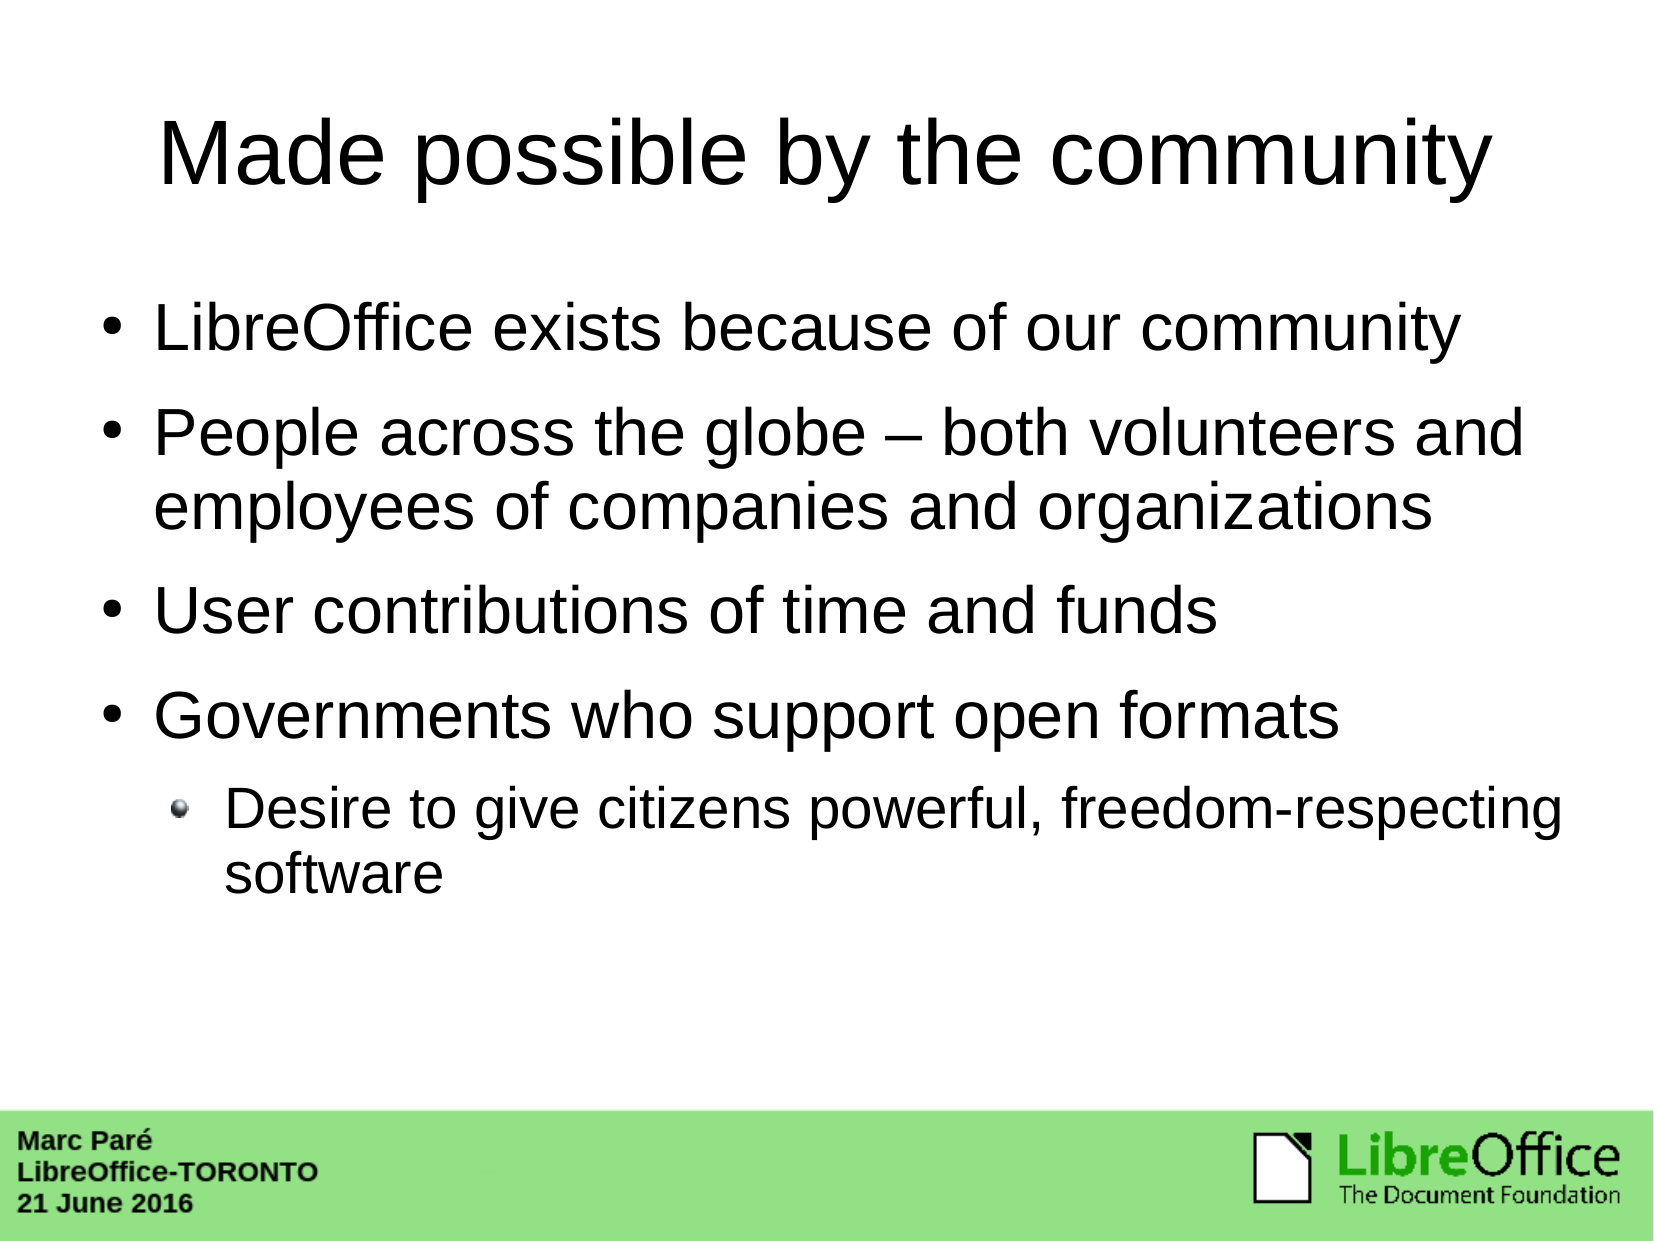

# Made possible by the community
LibreOffice exists because of our community
People across the globe – both volunteers and employees of companies and organizations
User contributions of time and funds
Governments who support open formats
Desire to give citizens powerful, freedom-respecting software